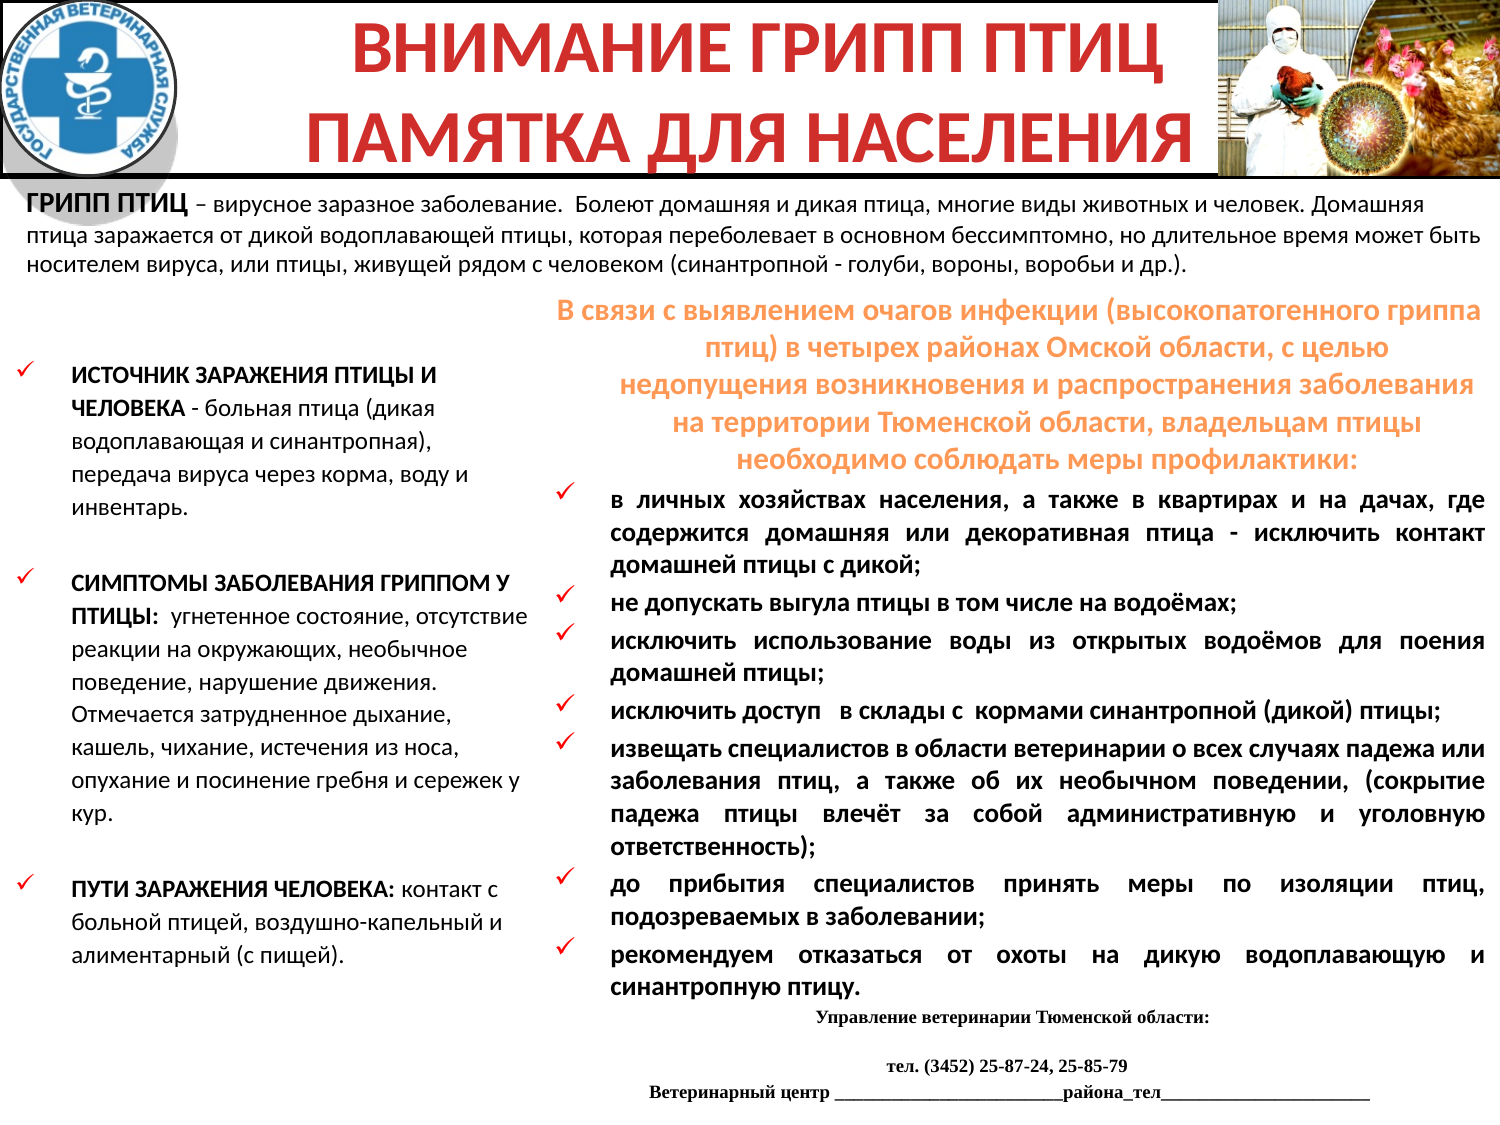

# ВНИМАНИЕ ГРИПП ПТИЦ ПАМЯТКА ДЛЯ НАСЕЛЕНИЯ
ГРИПП ПТИЦ – вирусное заразное заболевание. Болеют домашняя и дикая птица, многие виды животных и человек. Домашняя птица заражается от дикой водоплавающей птицы, которая переболевает в основном бессимптомно, но длительное время может быть носителем вируса, или птицы, живущей рядом с человеком (синантропной - голуби, вороны, воробьи и др.).
ИСТОЧНИК ЗАРАЖЕНИЯ ПТИЦЫ И ЧЕЛОВЕКА - больная птица (дикая водоплавающая и синантропная), передача вируса через корма, воду и инвентарь.
СИМПТОМЫ ЗАБОЛЕВАНИЯ ГРИППОМ У ПТИЦЫ: угнетенное состояние, отсутствие реакции на окружающих, необычное поведение, нарушение движения. Отмечается затрудненное дыхание, кашель, чихание, истечения из носа, опухание и посинение гребня и сережек у кур.
ПУТИ ЗАРАЖЕНИЯ ЧЕЛОВЕКА: контакт с больной птицей, воздушно-капельный и алиментарный (с пищей).
В связи с выявлением очагов инфекции (высокопатогенного гриппа птиц) в четырех районах Омской области, с целью недопущения возникновения и распространения заболевания на территории Тюменской области, владельцам птицы необходимо соблюдать меры профилактики:
в личных хозяйствах населения, а также в квартирах и на дачах, где содержится домашняя или декоративная птица - исключить контакт домашней птицы с дикой;
не допускать выгула птицы в том числе на водоёмах;
исключить использование воды из открытых водоёмов для поения домашней птицы;
исключить доступ в склады с кормами синантропной (дикой) птицы;
извещать специалистов в области ветеринарии о всех случаях падежа или заболевания птиц, а также об их необычном поведении, (сокрытие падежа птицы влечёт за собой административную и уголовную ответственность);
до прибытия специалистов принять меры по изоляции птиц, подозреваемых в заболевании;
рекомендуем отказаться от охоты на дикую водоплавающую и синантропную птицу.
 Управление ветеринарии Тюменской области:
 тел. (3452) 25-87-24, 25-85-79
 Ветеринарный центр ________________________района_тел______________________
 ______________________________________